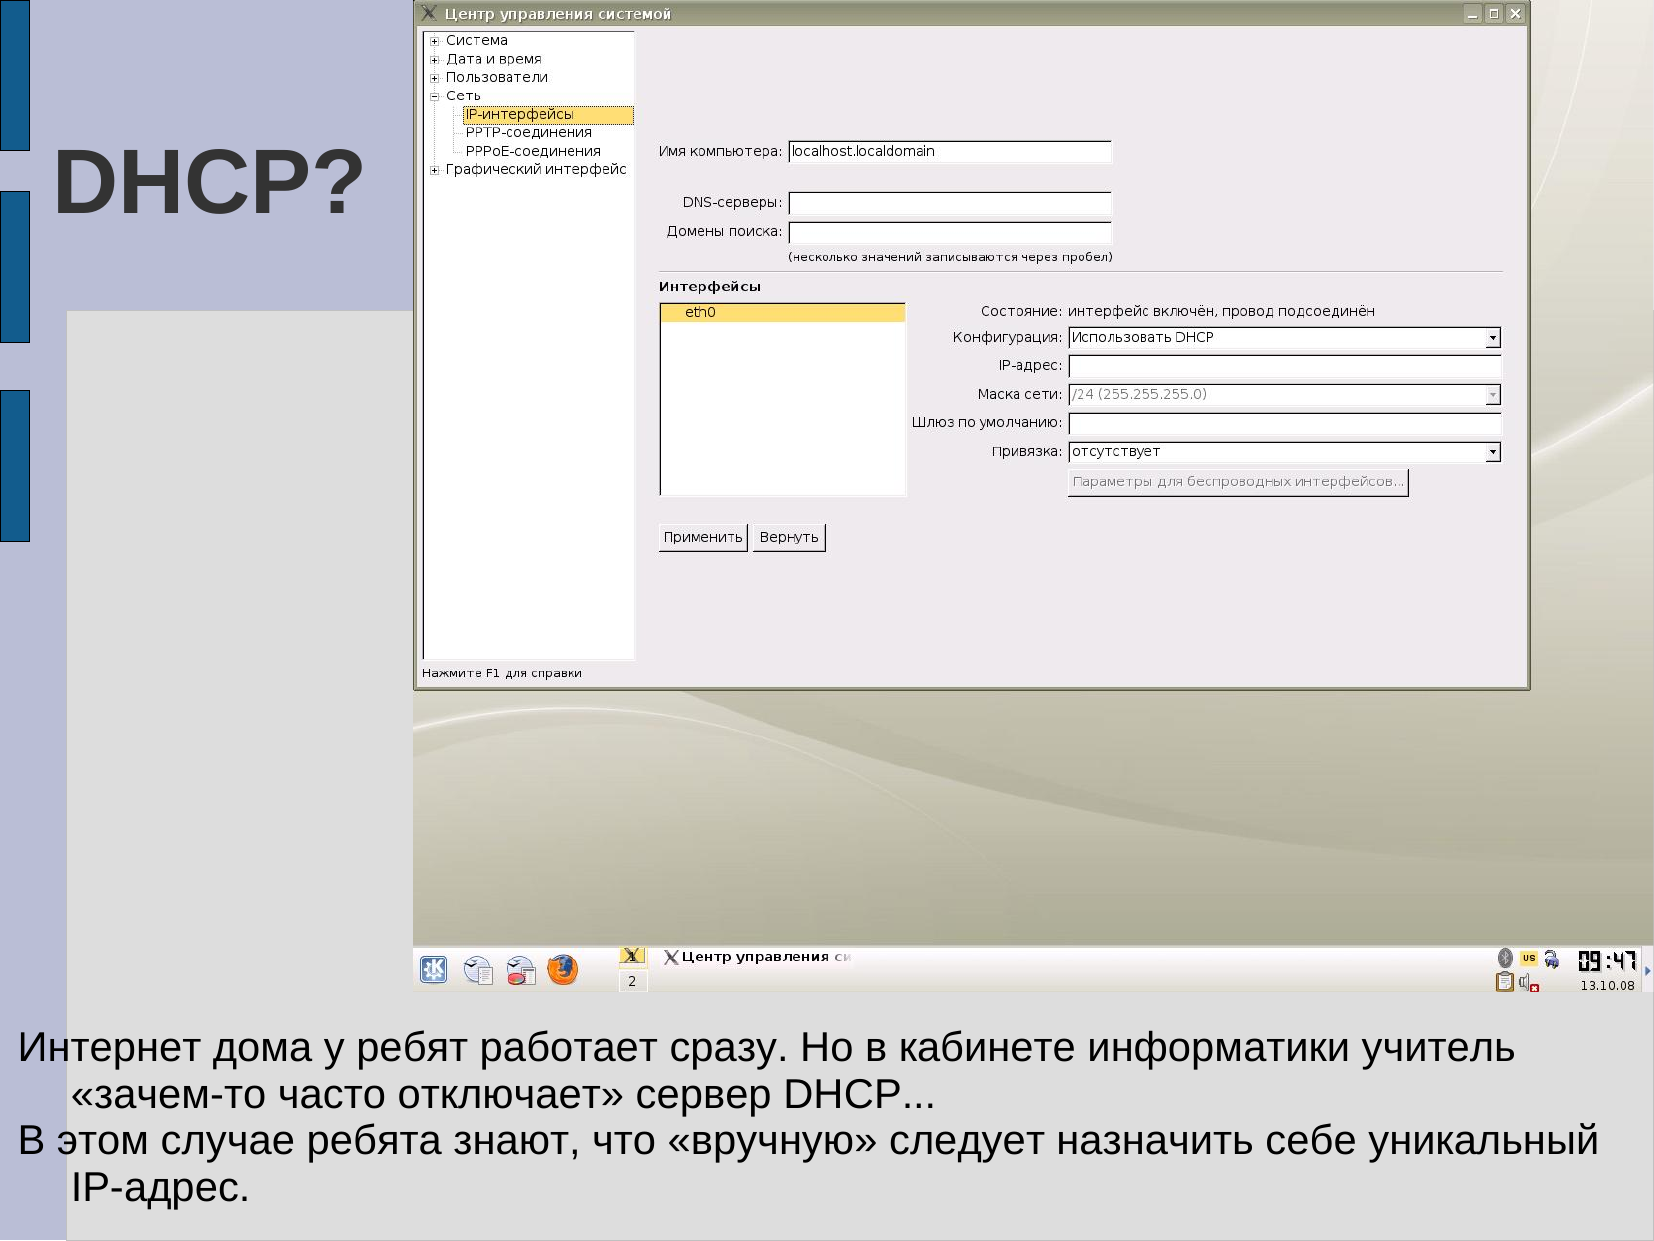

# DHCP?
Интернет дома у ребят работает сразу. Но в кабинете информатики учитель «зачем-то часто отключает» сервер DHCP...
В этом случае ребята знают, что «вручную» следует назначить себе уникальный IP-адрес.